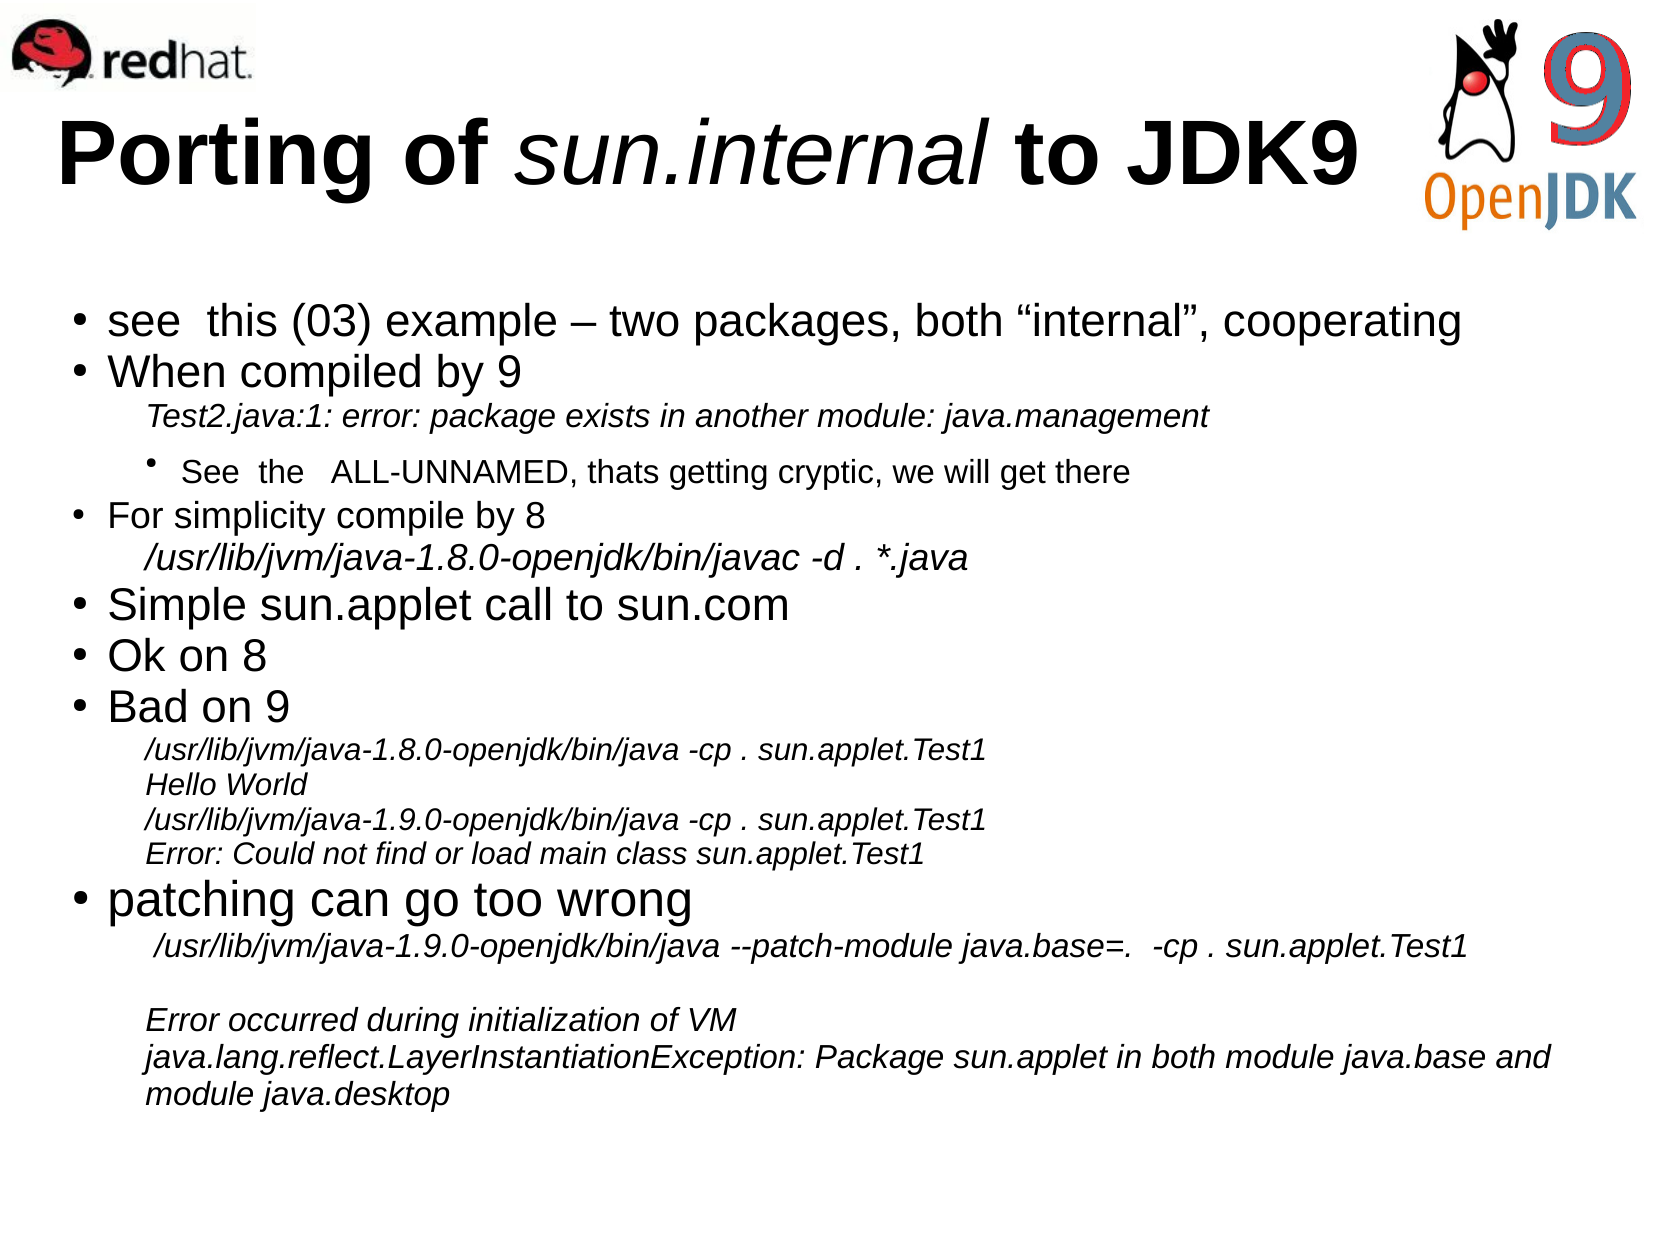

# Porting of sun.internal to JDK9
see this (03) example – two packages, both “internal”, cooperating
When compiled by 9
Test2.java:1: error: package exists in another module: java.management
See the 	ALL-UNNAMED, thats getting cryptic, we will get there
For simplicity compile by 8
/usr/lib/jvm/java-1.8.0-openjdk/bin/javac -d . *.java
Simple sun.applet call to sun.com
Ok on 8
Bad on 9
/usr/lib/jvm/java-1.8.0-openjdk/bin/java -cp . sun.applet.Test1
Hello World
/usr/lib/jvm/java-1.9.0-openjdk/bin/java -cp . sun.applet.Test1
Error: Could not find or load main class sun.applet.Test1
patching can go too wrong
 /usr/lib/jvm/java-1.9.0-openjdk/bin/java --patch-module java.base=. -cp . sun.applet.Test1
Error occurred during initialization of VM
java.lang.reflect.LayerInstantiationException: Package sun.applet in both module java.base and module java.desktop